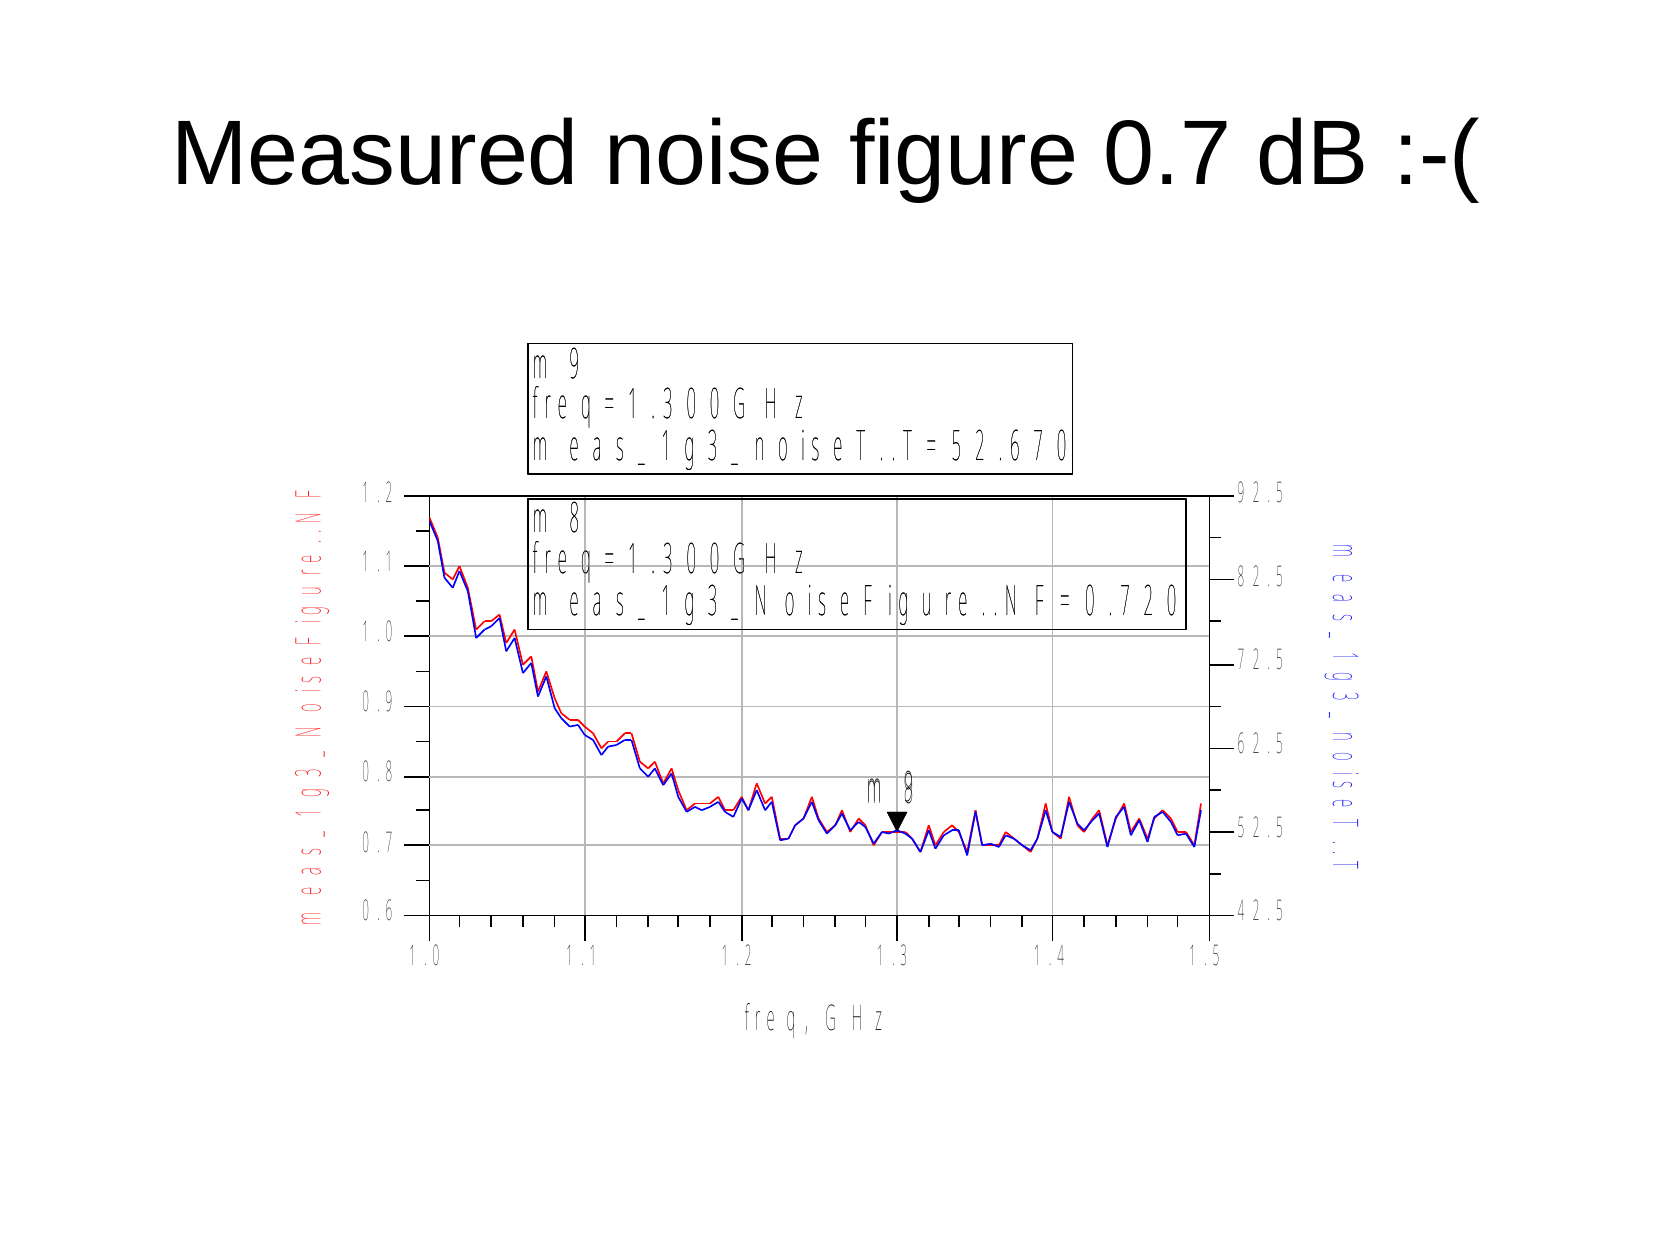

# Measured noise figure 0.7 dB :-(